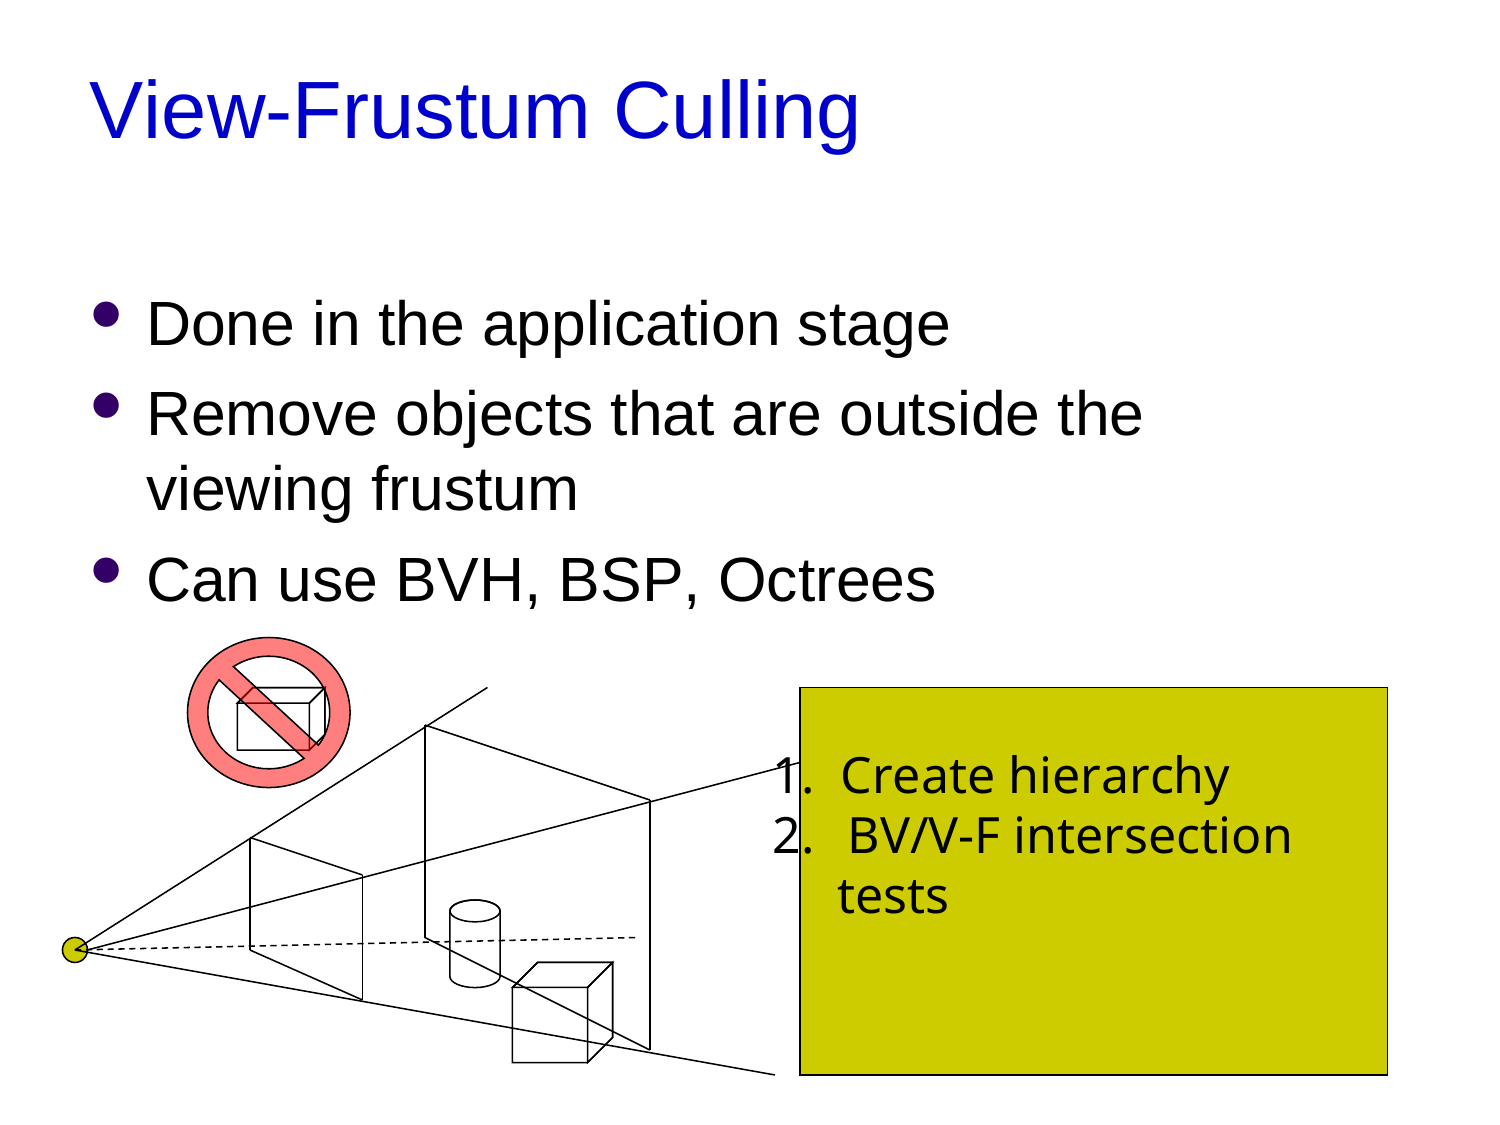

# View-Frustum Culling
Done in the application stage
Remove objects that are outside the viewing frustum
Can use BVH, BSP, Octrees
1. Create hierarchy
BV/V-F intersection
 tests